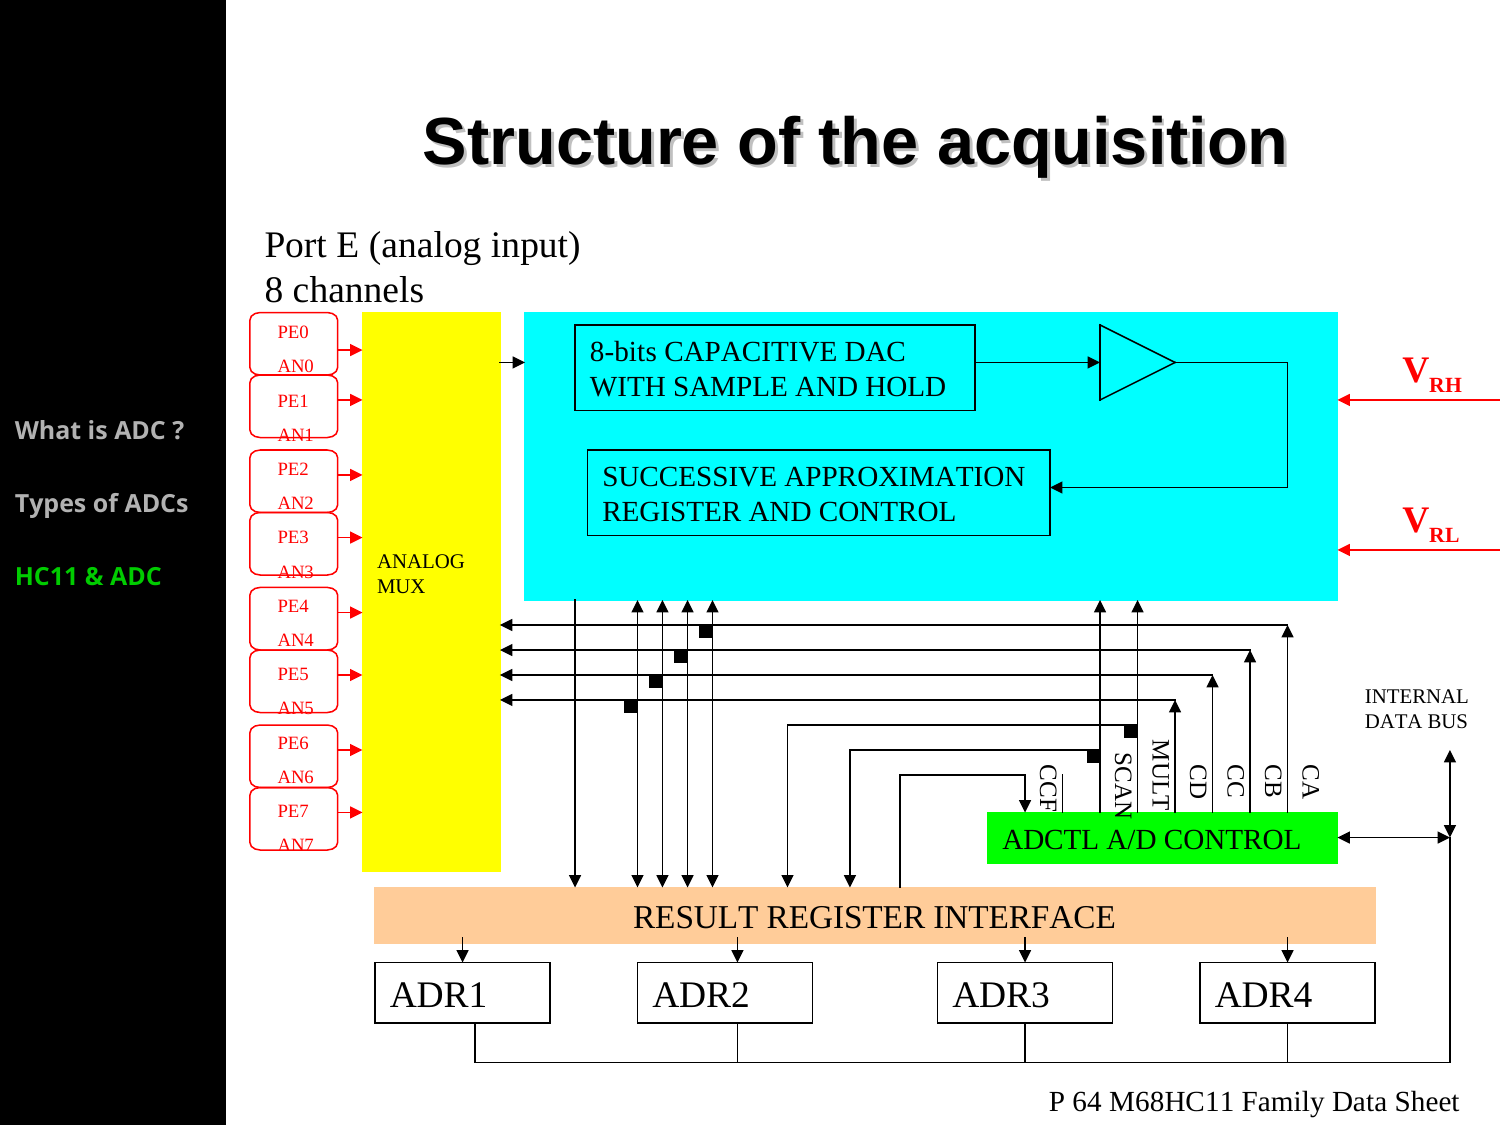

What is ADC ?
Types of ADCs
HC11 & ADC
Structure of the acquisition
Port E (analog input)
8 channels
# PE0
AN0
PE1
AN1
PE2
AN2
PE3
AN3
PE4
AN4
PE5
AN5
PE6
AN6
PE7
AN7
ANALOG MUX
8-bits CAPACITIVE DAC WITH SAMPLE AND HOLD
VRH
SUCCESSIVE APPROXIMATION REGISTER AND CONTROL
VRL
INTERNAL DATA BUS
MULT
SCAN
CCF
CD
CC
CB
CA
ADCTL A/D CONTROL
RESULT REGISTER INTERFACE
ADR1
ADR2
ADR3
ADR4
P 64 M68HC11 Family Data Sheet